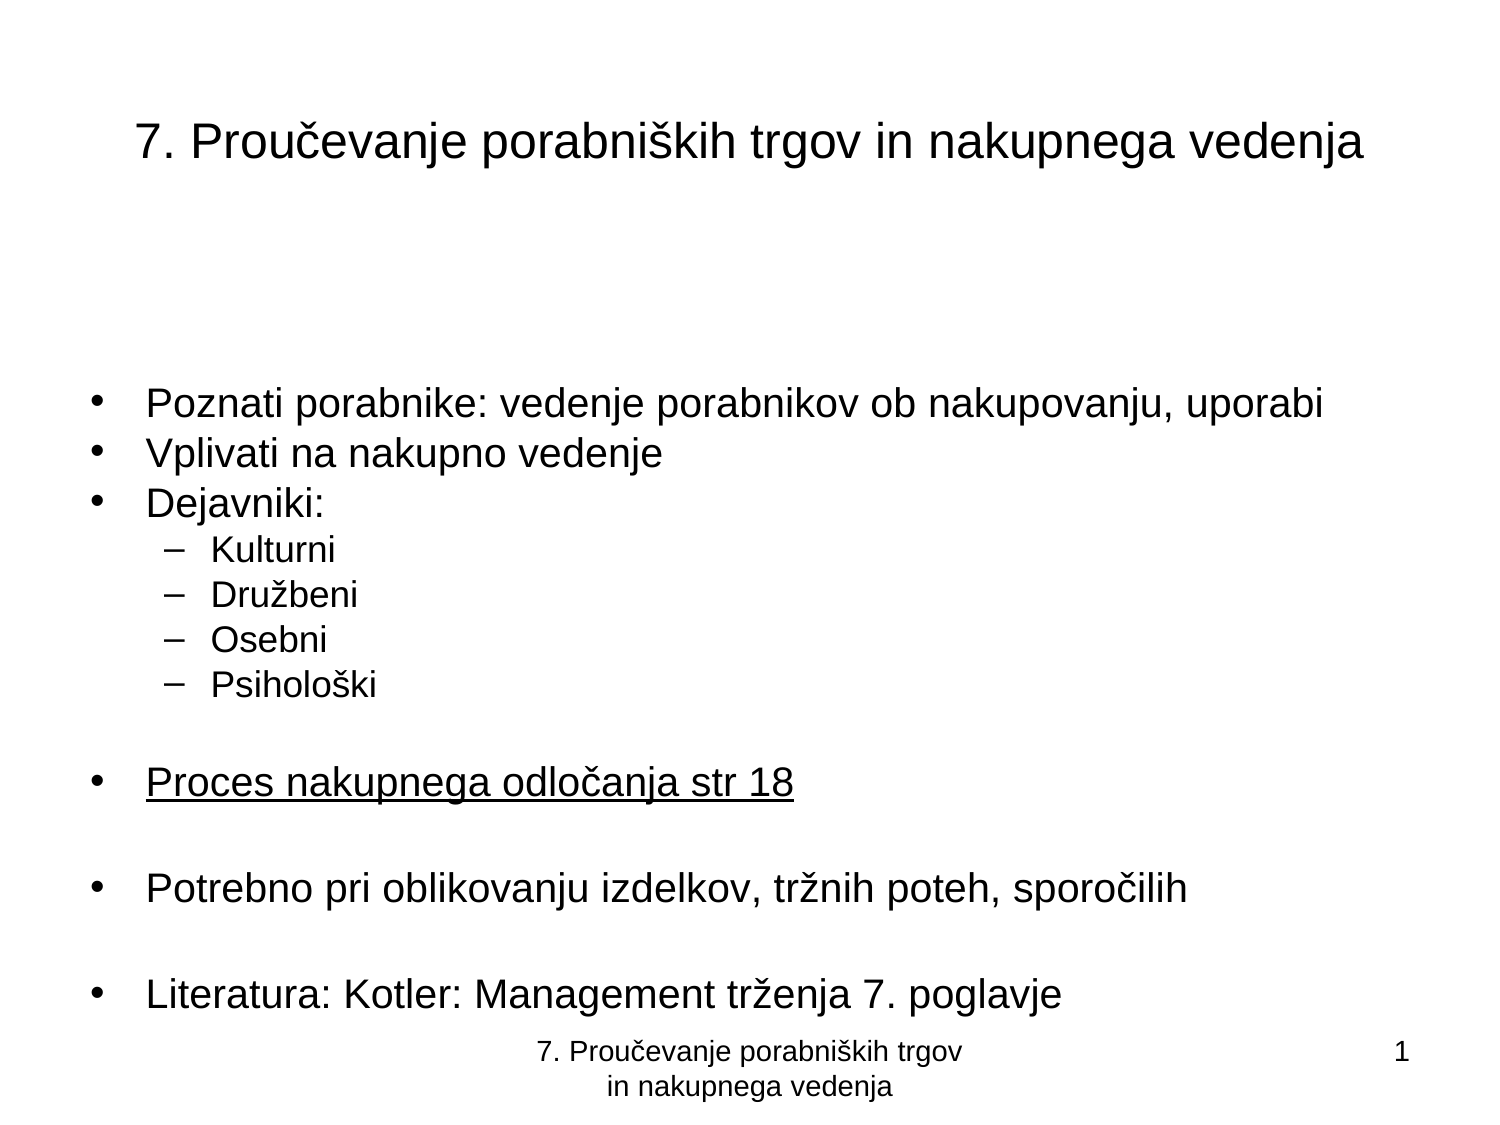

# 7. Proučevanje porabniških trgov in nakupnega vedenja
Poznati porabnike: vedenje porabnikov ob nakupovanju, uporabi
Vplivati na nakupno vedenje
Dejavniki:
Kulturni
Družbeni
Osebni
Psihološki
Proces nakupnega odločanja str 18
Potrebno pri oblikovanju izdelkov, tržnih poteh, sporočilih
Literatura: Kotler: Management trženja 7. poglavje
7. Proučevanje porabniških trgov in nakupnega vedenja